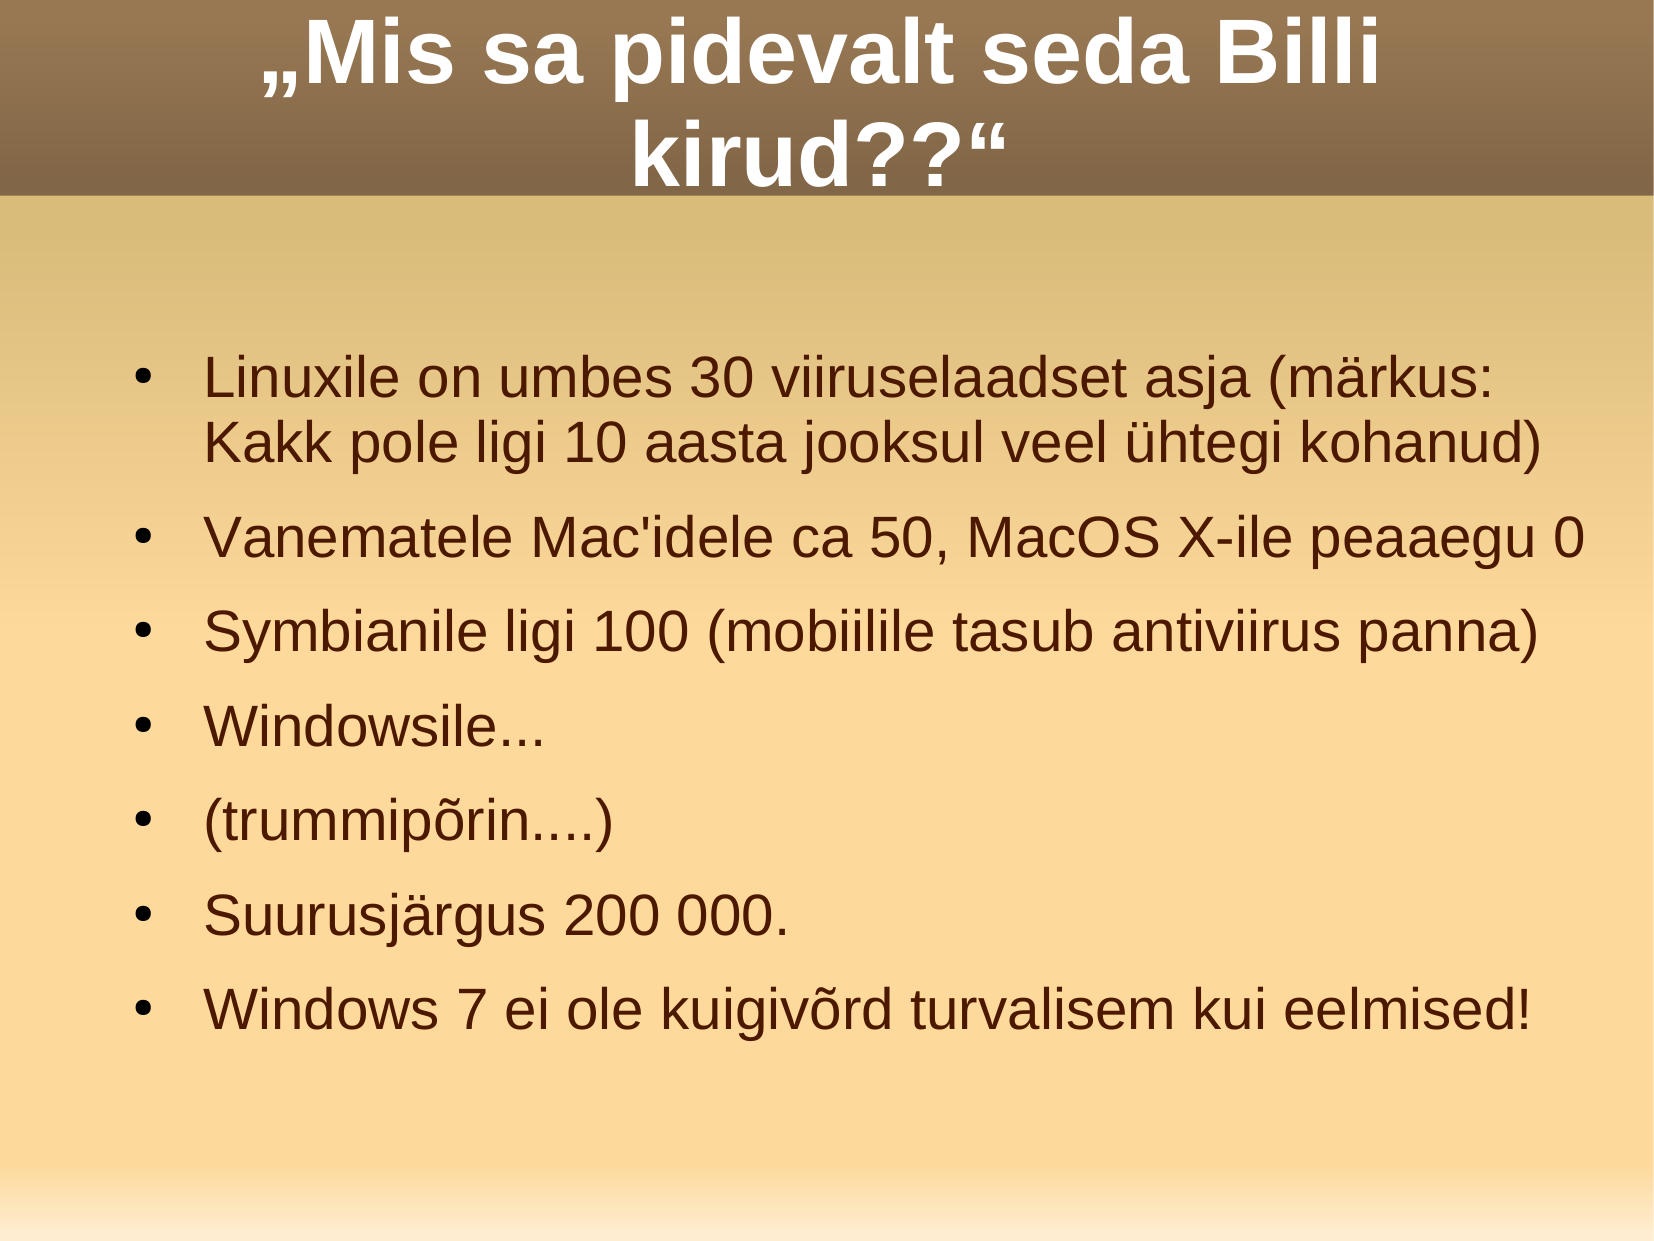

# „Mis sa pidevalt seda Billi kirud??“
Linuxile on umbes 30 viiruselaadset asja (märkus: Kakk pole ligi 10 aasta jooksul veel ühtegi kohanud)
Vanematele Mac'idele ca 50, MacOS X-ile peaaegu 0
Symbianile ligi 100 (mobiilile tasub antiviirus panna)
Windowsile...
(trummipõrin....)
Suurusjärgus 200 000.
Windows 7 ei ole kuigivõrd turvalisem kui eelmised!